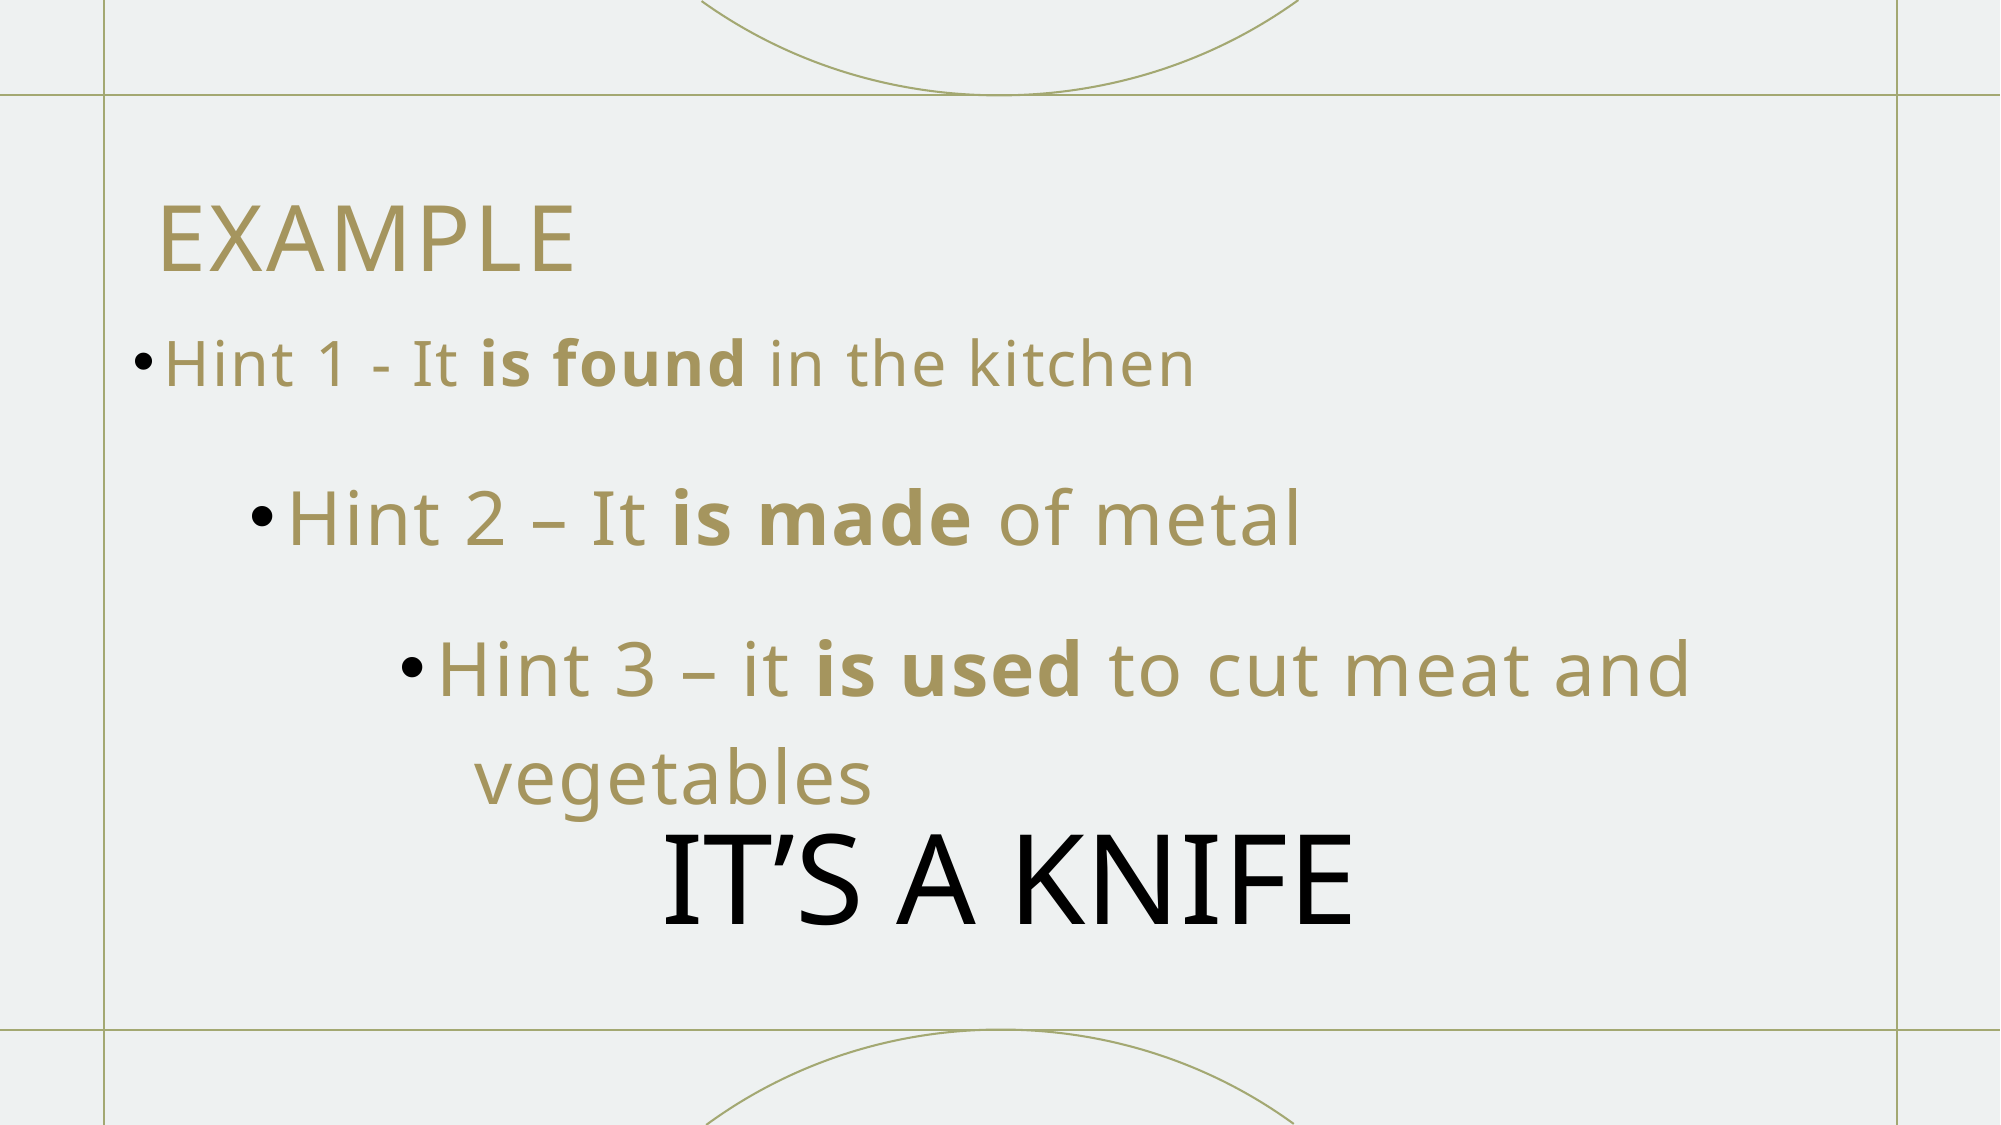

# EXAMPLE
Hint 1 - It is found in the kitchen
Hint 2 – It is made of metal
Hint 3 – it is used to cut meat and vegetables
IT’S A KNIFE